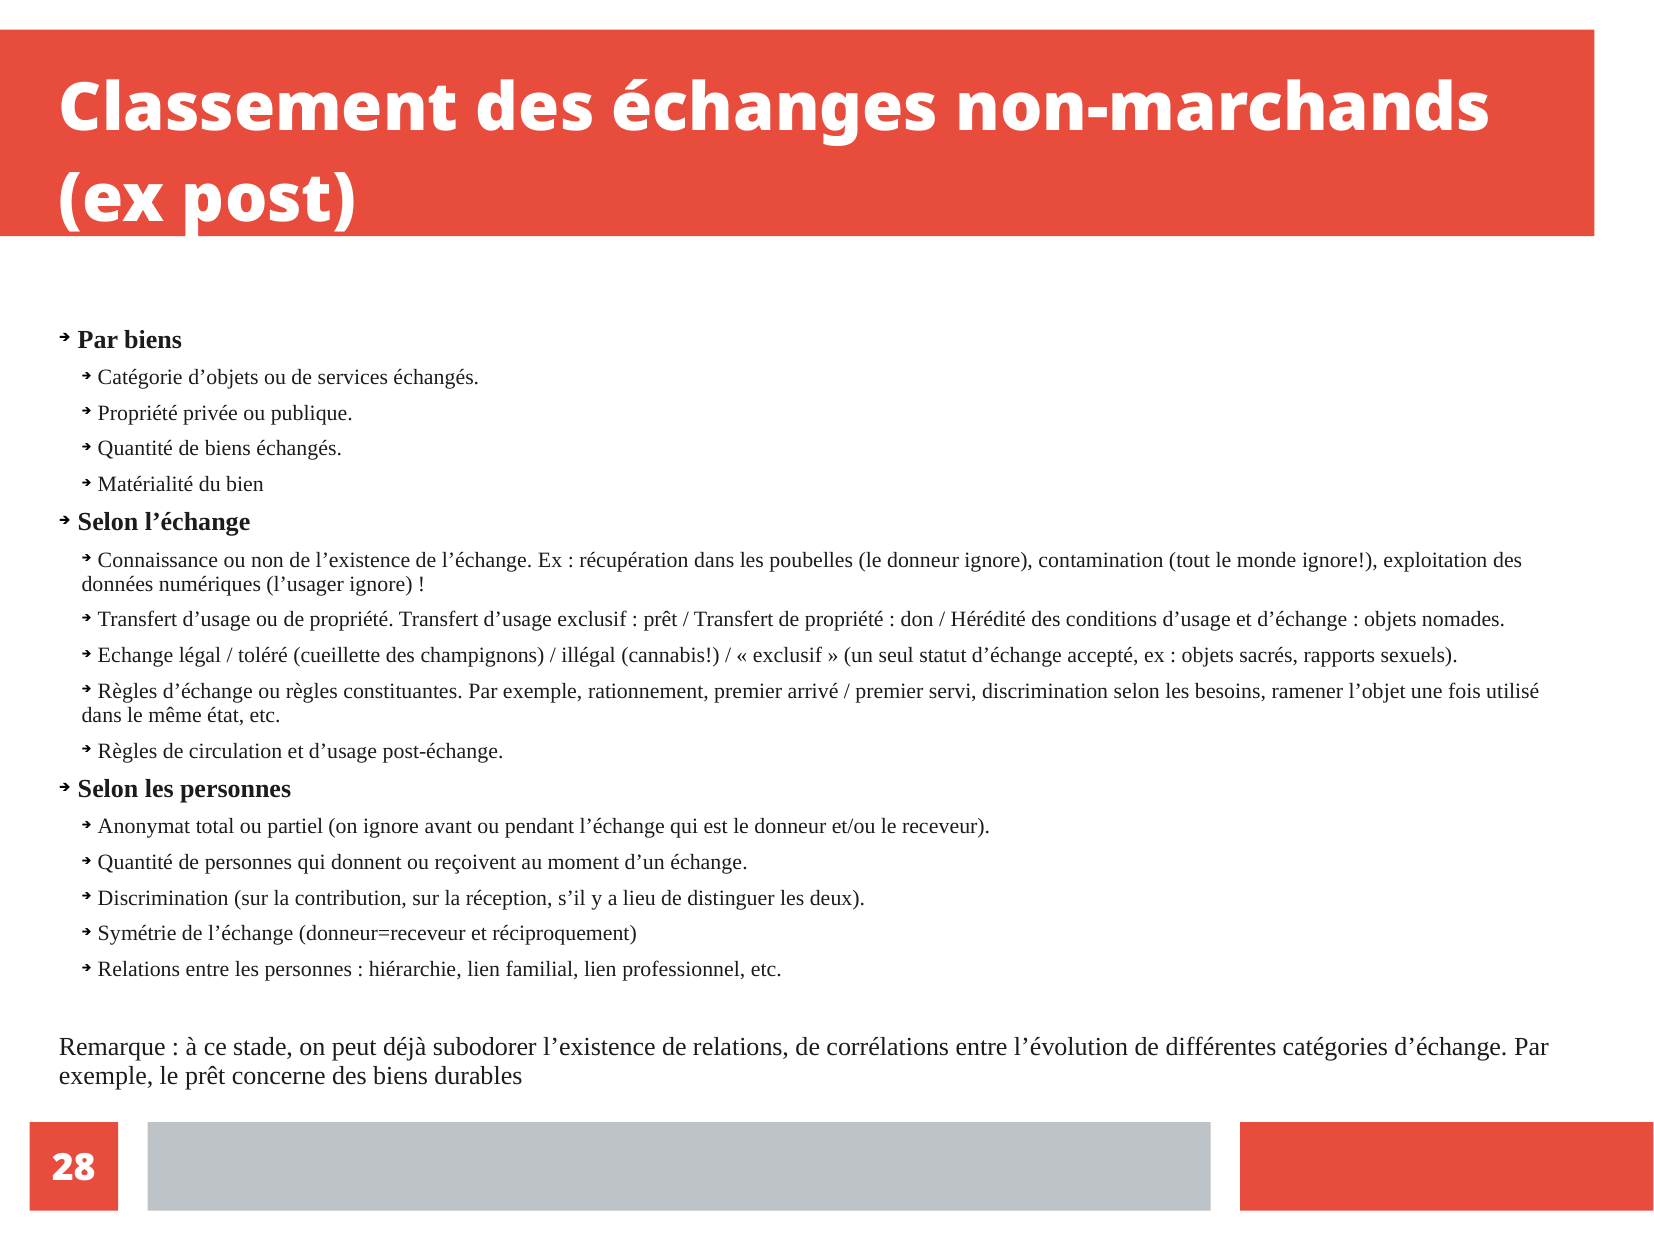

# Classement des échanges non-marchands (ex post)
 Par biens
 Catégorie d’objets ou de services échangés.
 Propriété privée ou publique.
 Quantité de biens échangés.
 Matérialité du bien
 Selon l’échange
 Connaissance ou non de l’existence de l’échange. Ex : récupération dans les poubelles (le donneur ignore), contamination (tout le monde ignore!), exploitation des données numériques (l’usager ignore) !
 Transfert d’usage ou de propriété. Transfert d’usage exclusif : prêt / Transfert de propriété : don / Hérédité des conditions d’usage et d’échange : objets nomades.
 Echange légal / toléré (cueillette des champignons) / illégal (cannabis!) / « exclusif » (un seul statut d’échange accepté, ex : objets sacrés, rapports sexuels).
 Règles d’échange ou règles constituantes. Par exemple, rationnement, premier arrivé / premier servi, discrimination selon les besoins, ramener l’objet une fois utilisé dans le même état, etc.
 Règles de circulation et d’usage post-échange.
 Selon les personnes
 Anonymat total ou partiel (on ignore avant ou pendant l’échange qui est le donneur et/ou le receveur).
 Quantité de personnes qui donnent ou reçoivent au moment d’un échange.
 Discrimination (sur la contribution, sur la réception, s’il y a lieu de distinguer les deux).
 Symétrie de l’échange (donneur=receveur et réciproquement)
 Relations entre les personnes : hiérarchie, lien familial, lien professionnel, etc.
Remarque : à ce stade, on peut déjà subodorer l’existence de relations, de corrélations entre l’évolution de différentes catégories d’échange. Par exemple, le prêt concerne des biens durables
28